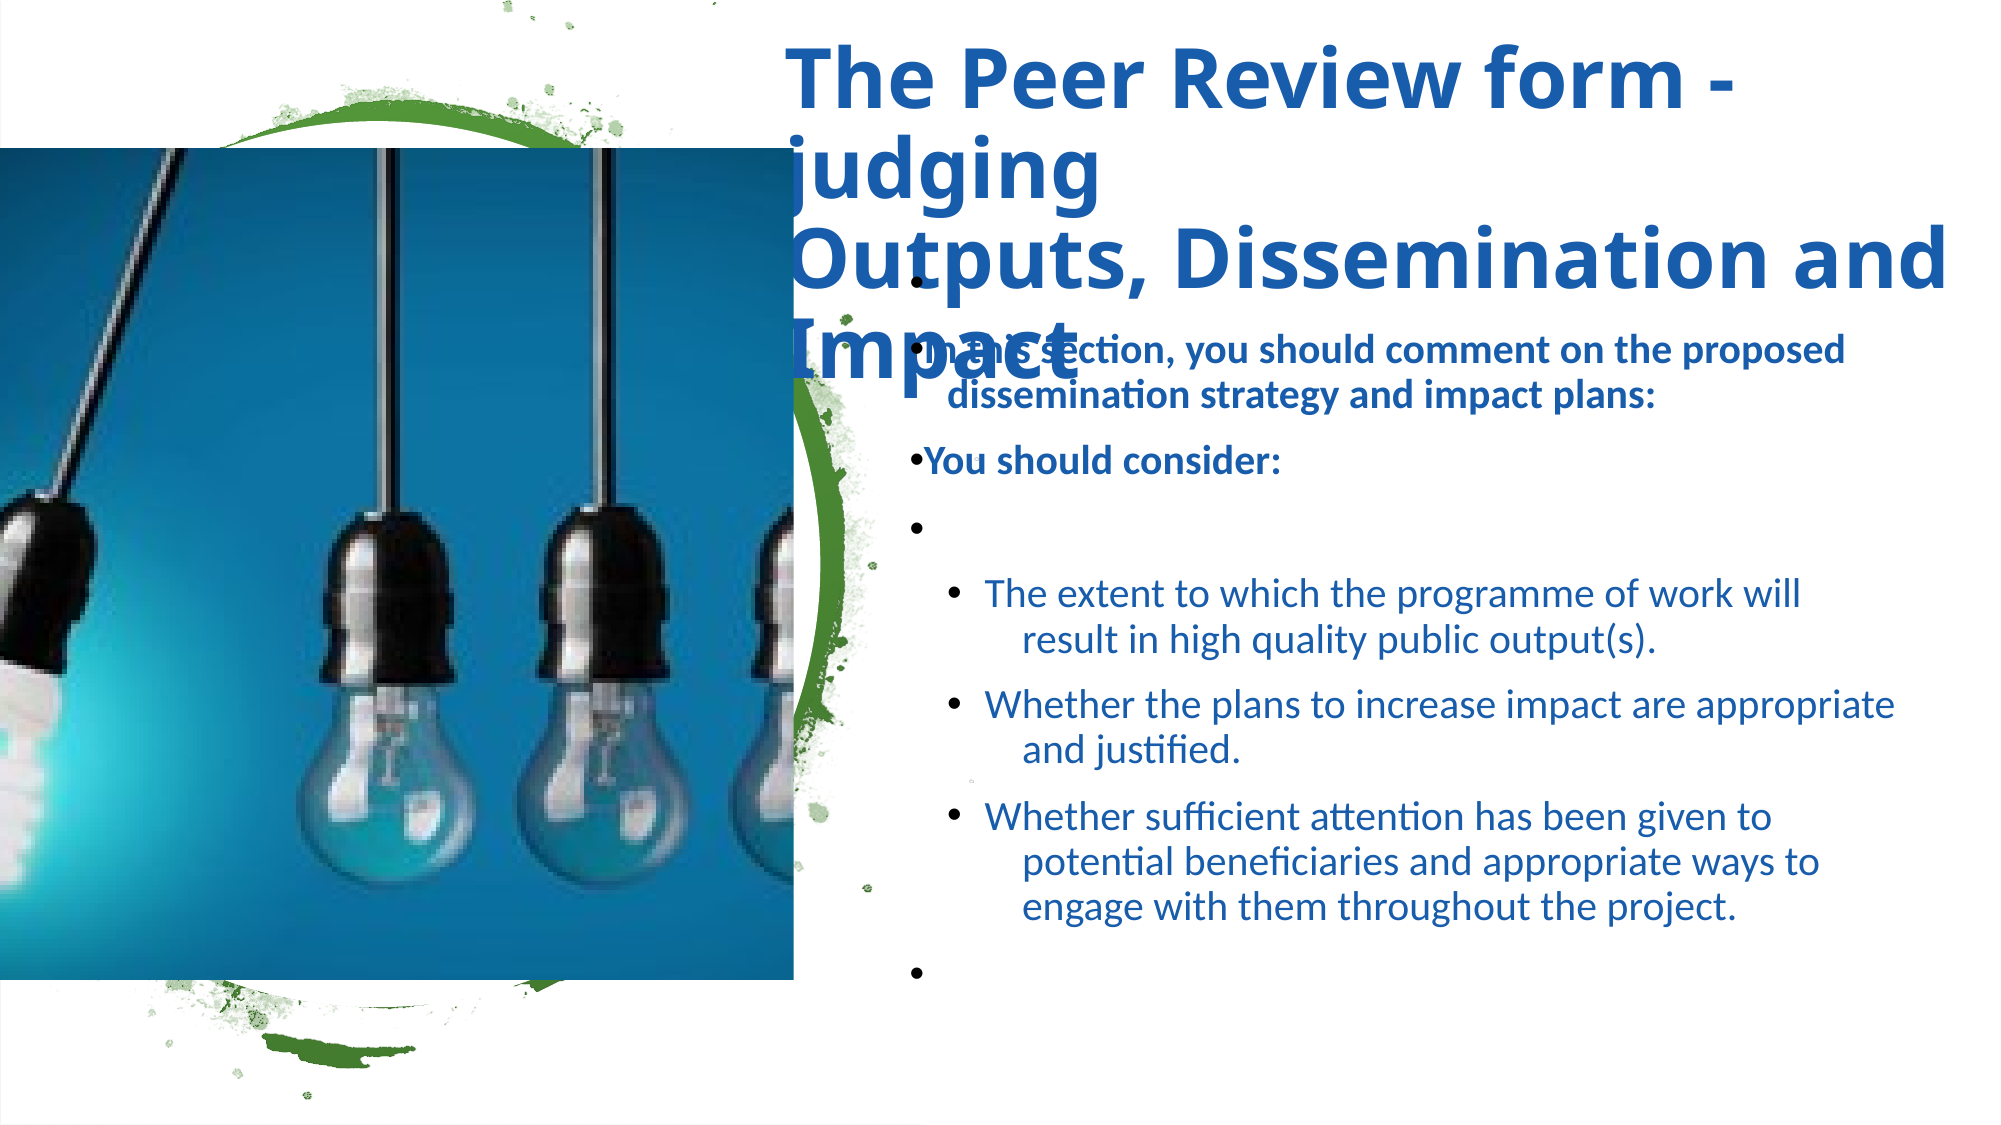

The Peer Review form - judging
Outputs, Dissemination and Impact
In this section, you should comment on the proposed dissemination strategy and impact plans:
You should consider:
The extent to which the programme of work will result in high quality public output(s).
Whether the plans to increase impact are appropriate and justified.
Whether sufficient attention has been given to potential beneficiaries and appropriate ways to engage with them throughout the project.